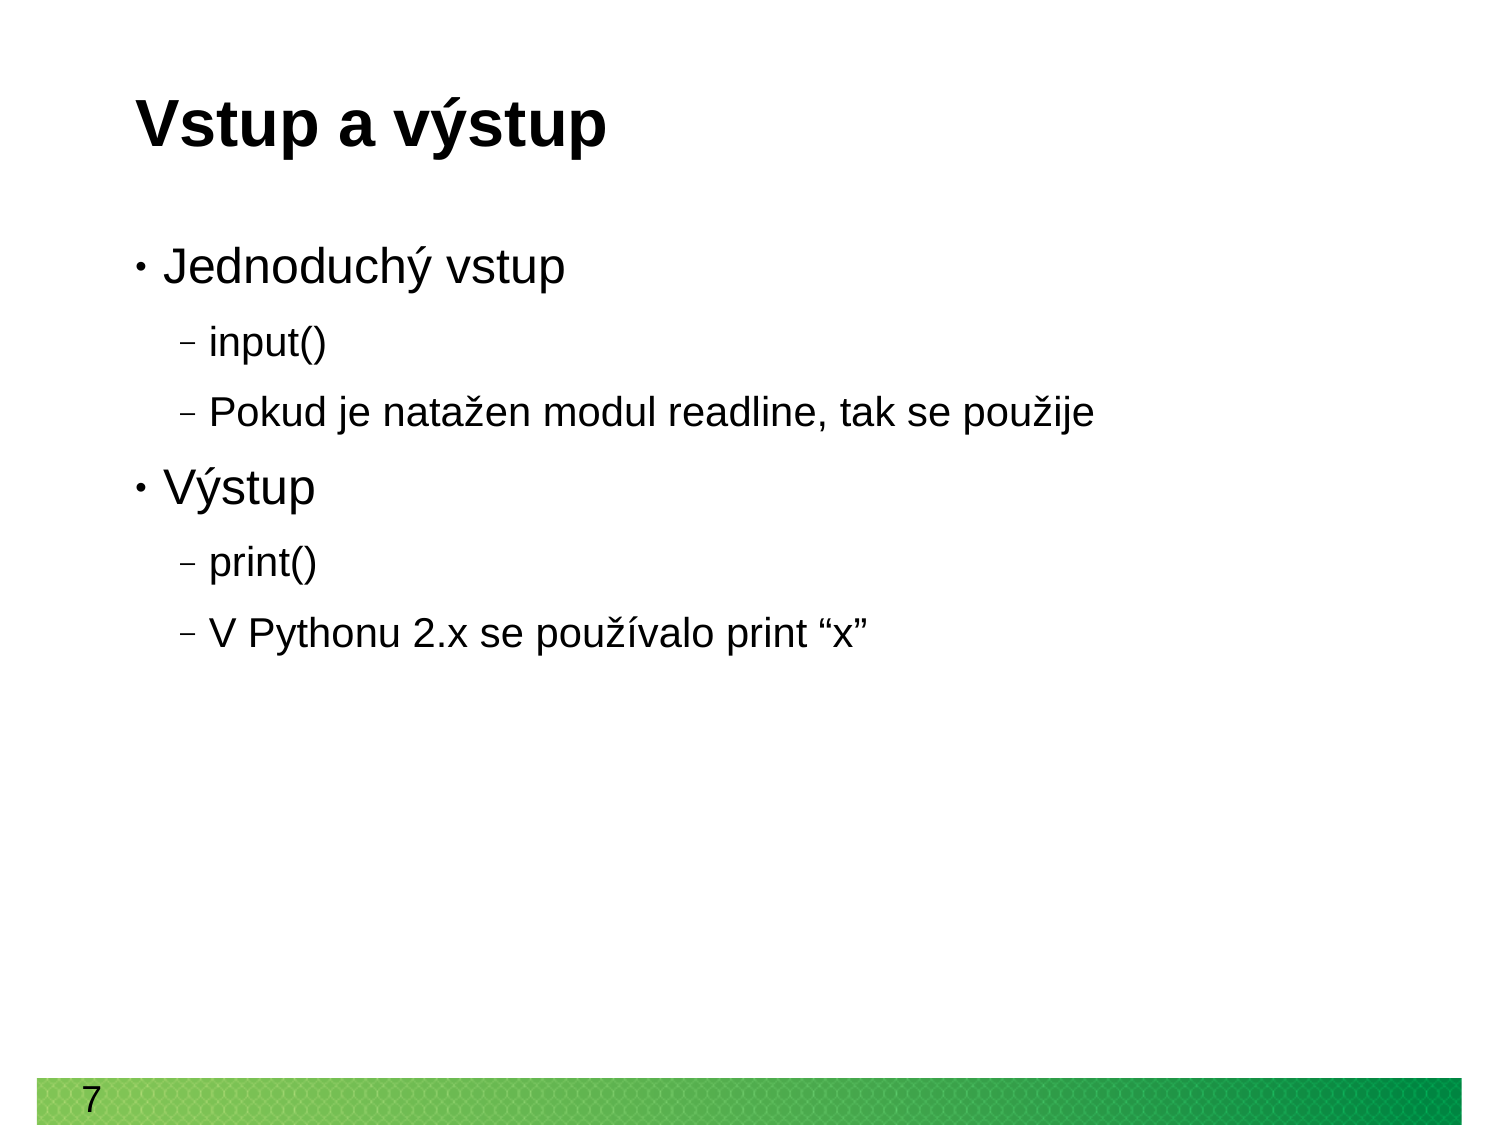

# Vstup a výstup
Jednoduchý vstup
input()
Pokud je natažen modul readline, tak se použije
Výstup
print()
V Pythonu 2.x se používalo print “x”